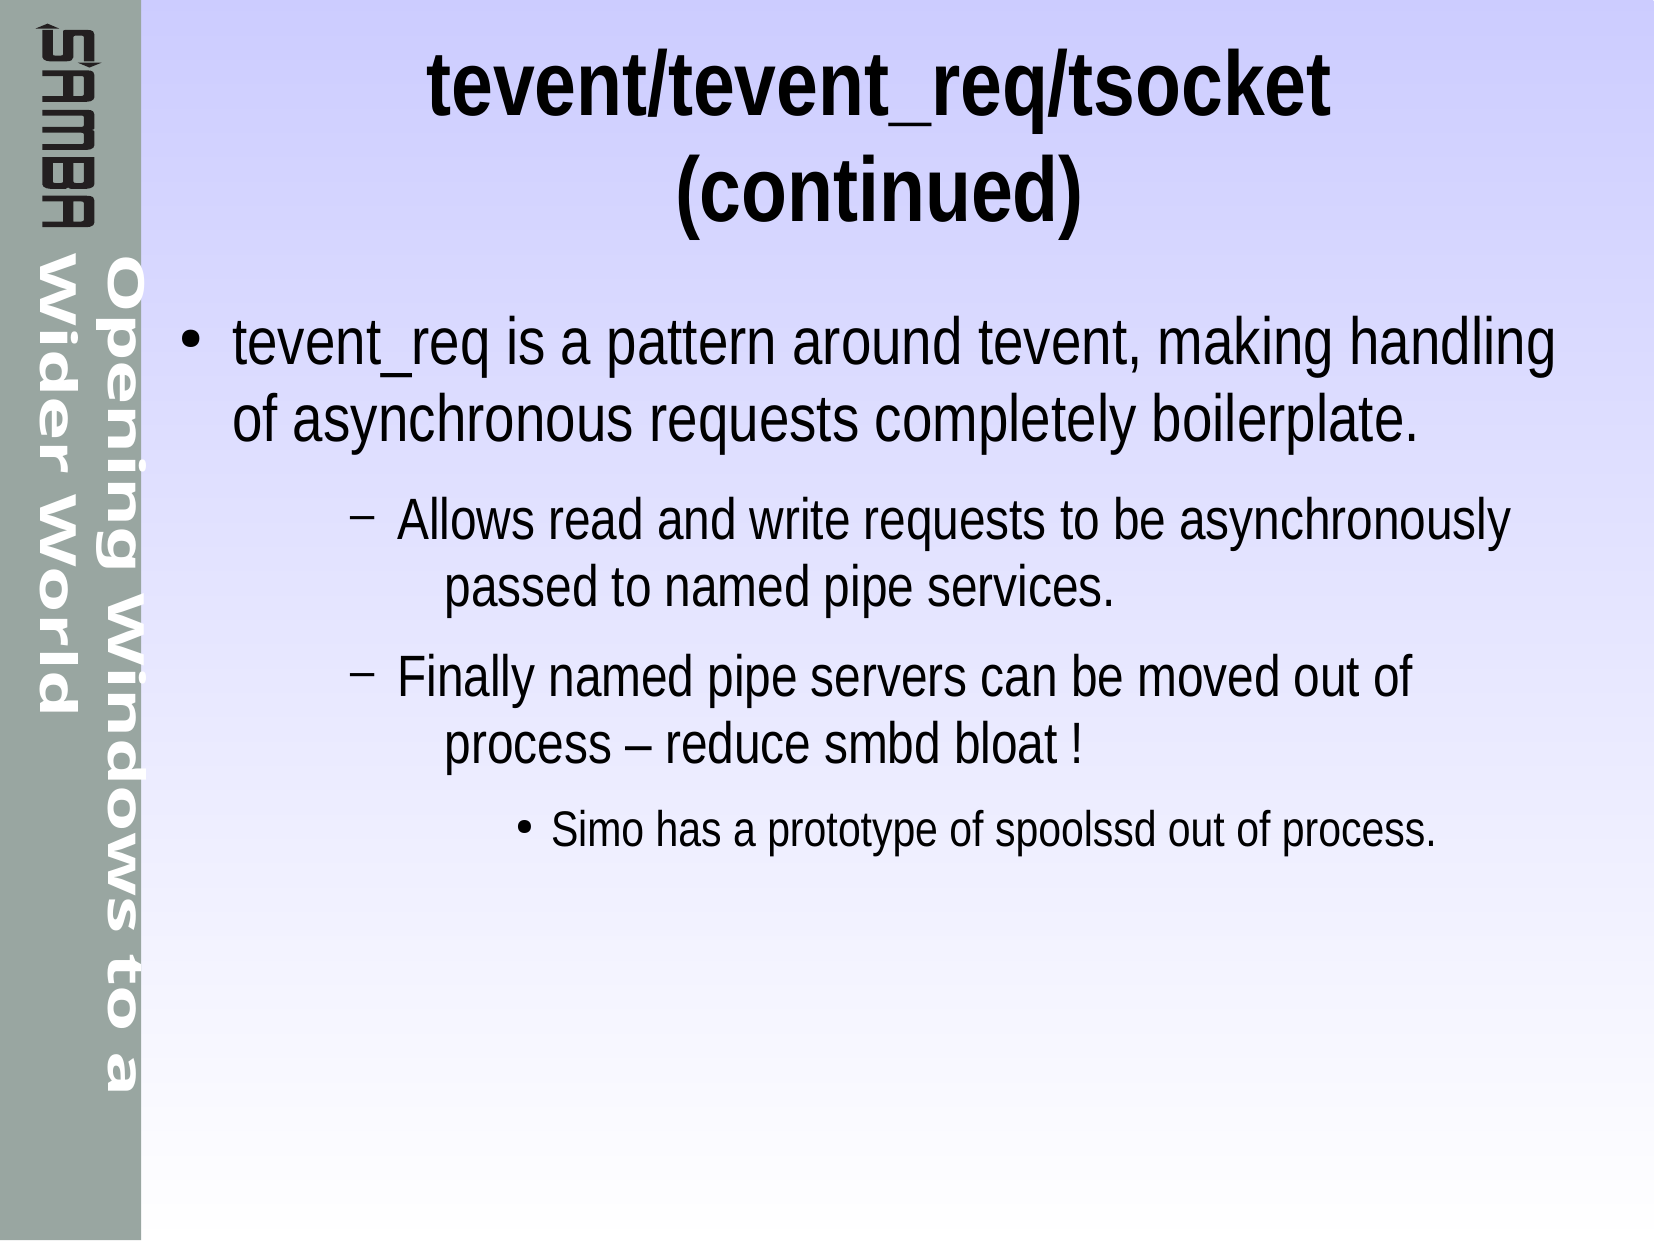

# tevent/tevent_req/tsocket (continued)
tevent_req is a pattern around tevent, making handling of asynchronous requests completely boilerplate.
Allows read and write requests to be asynchronously passed to named pipe services.
Finally named pipe servers can be moved out of process – reduce smbd bloat !
Simo has a prototype of spoolssd out of process.